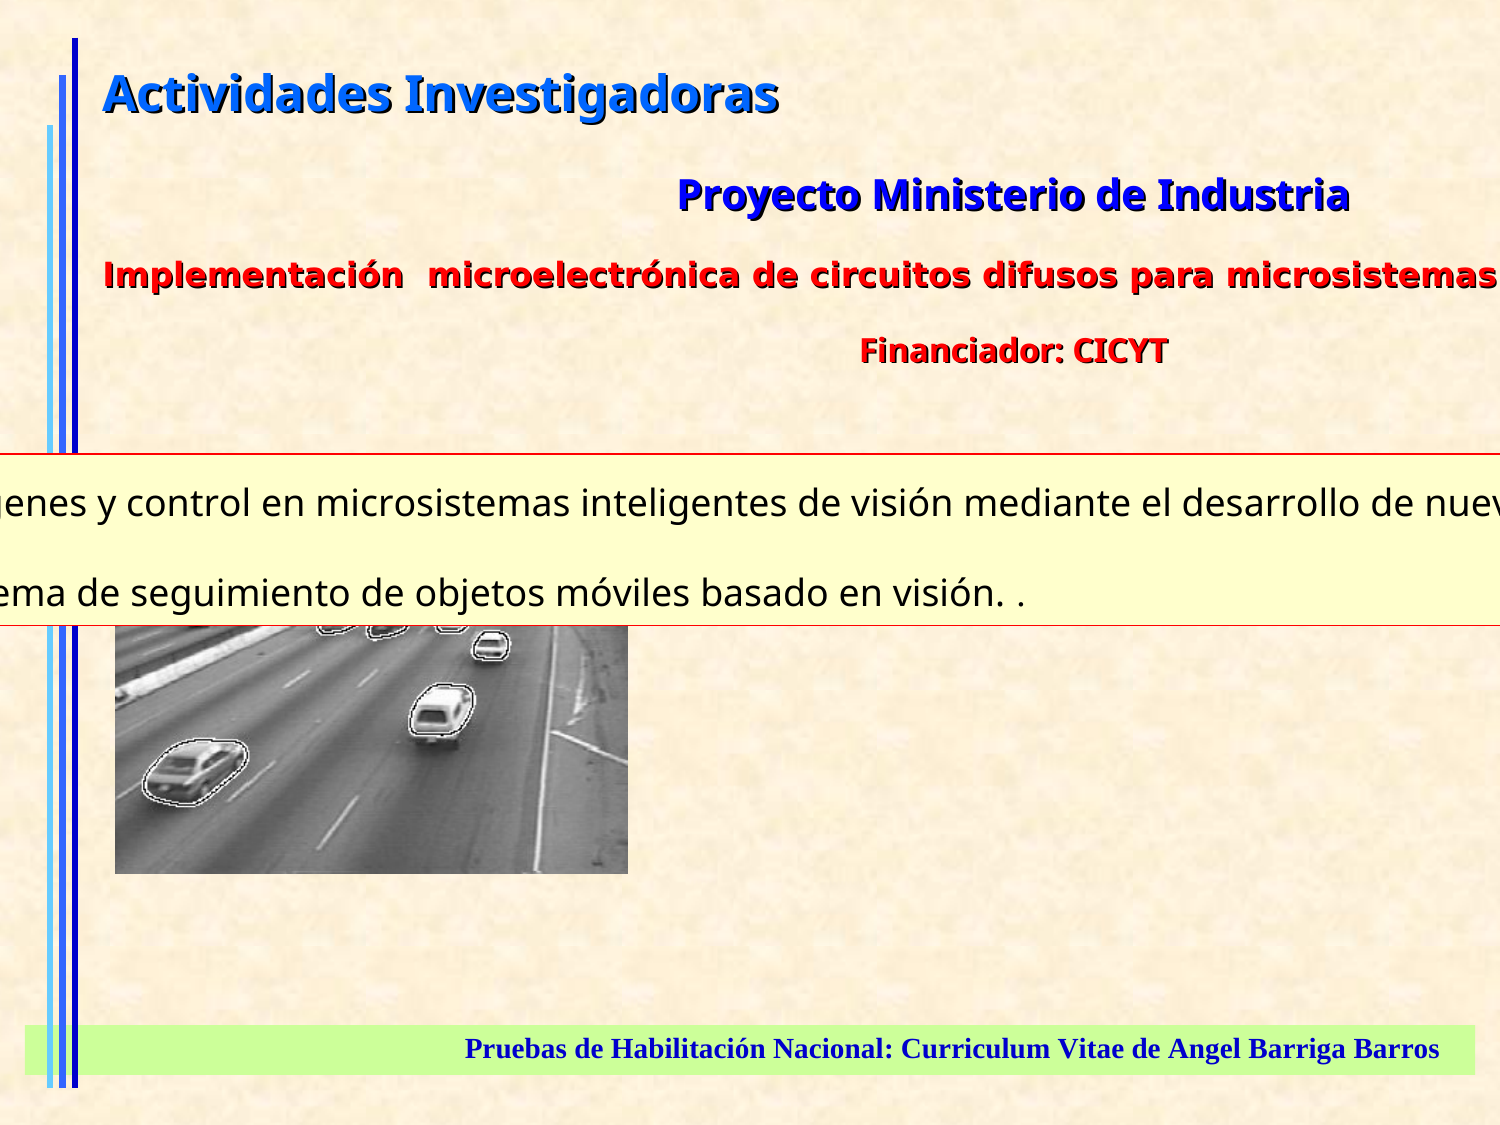

Actividades Investigadoras
Proyecto Ministerio de Industria
Implementación microelectrónica de circuitos difusos para microsistemas inteligentes de visión
Financiador: CICYT
procesado de imágenes y control en microsistemas inteligentes de visión mediante el desarrollo de nuevas estructuras de circuito basados en lógica difusa.
Aplicación al problema de seguimiento de objetos móviles basado en visión. .